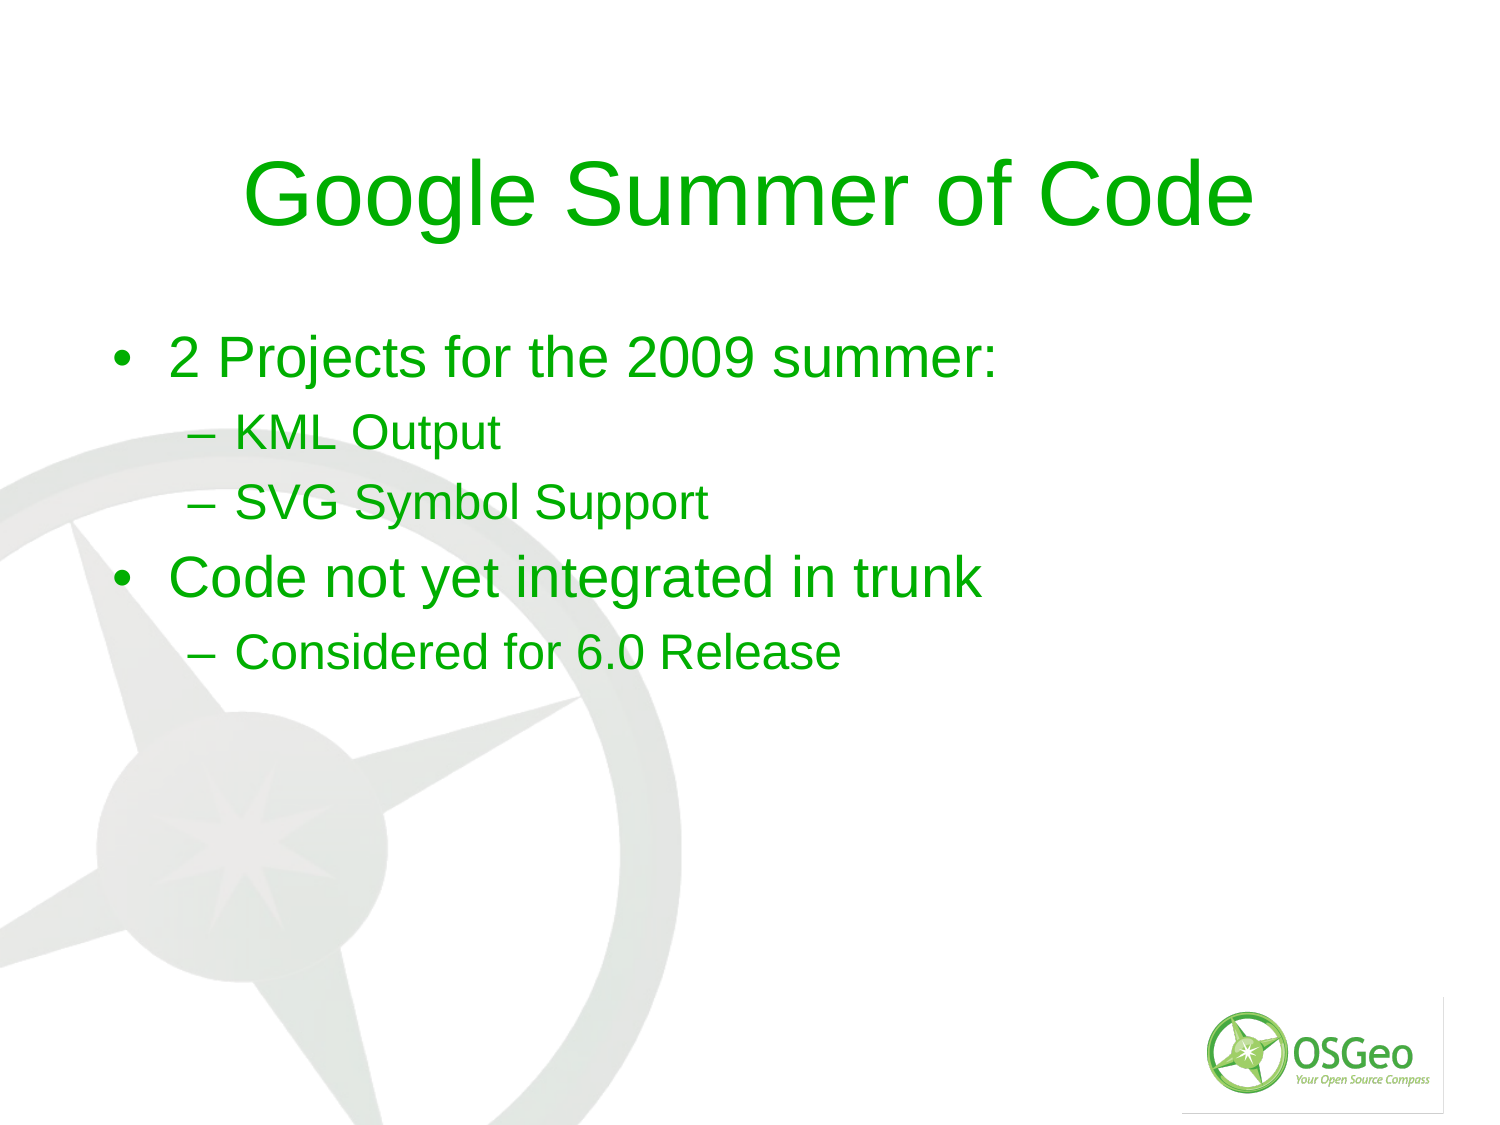

# Google Summer of Code
2 Projects for the 2009 summer:
KML Output
SVG Symbol Support
Code not yet integrated in trunk
Considered for 6.0 Release